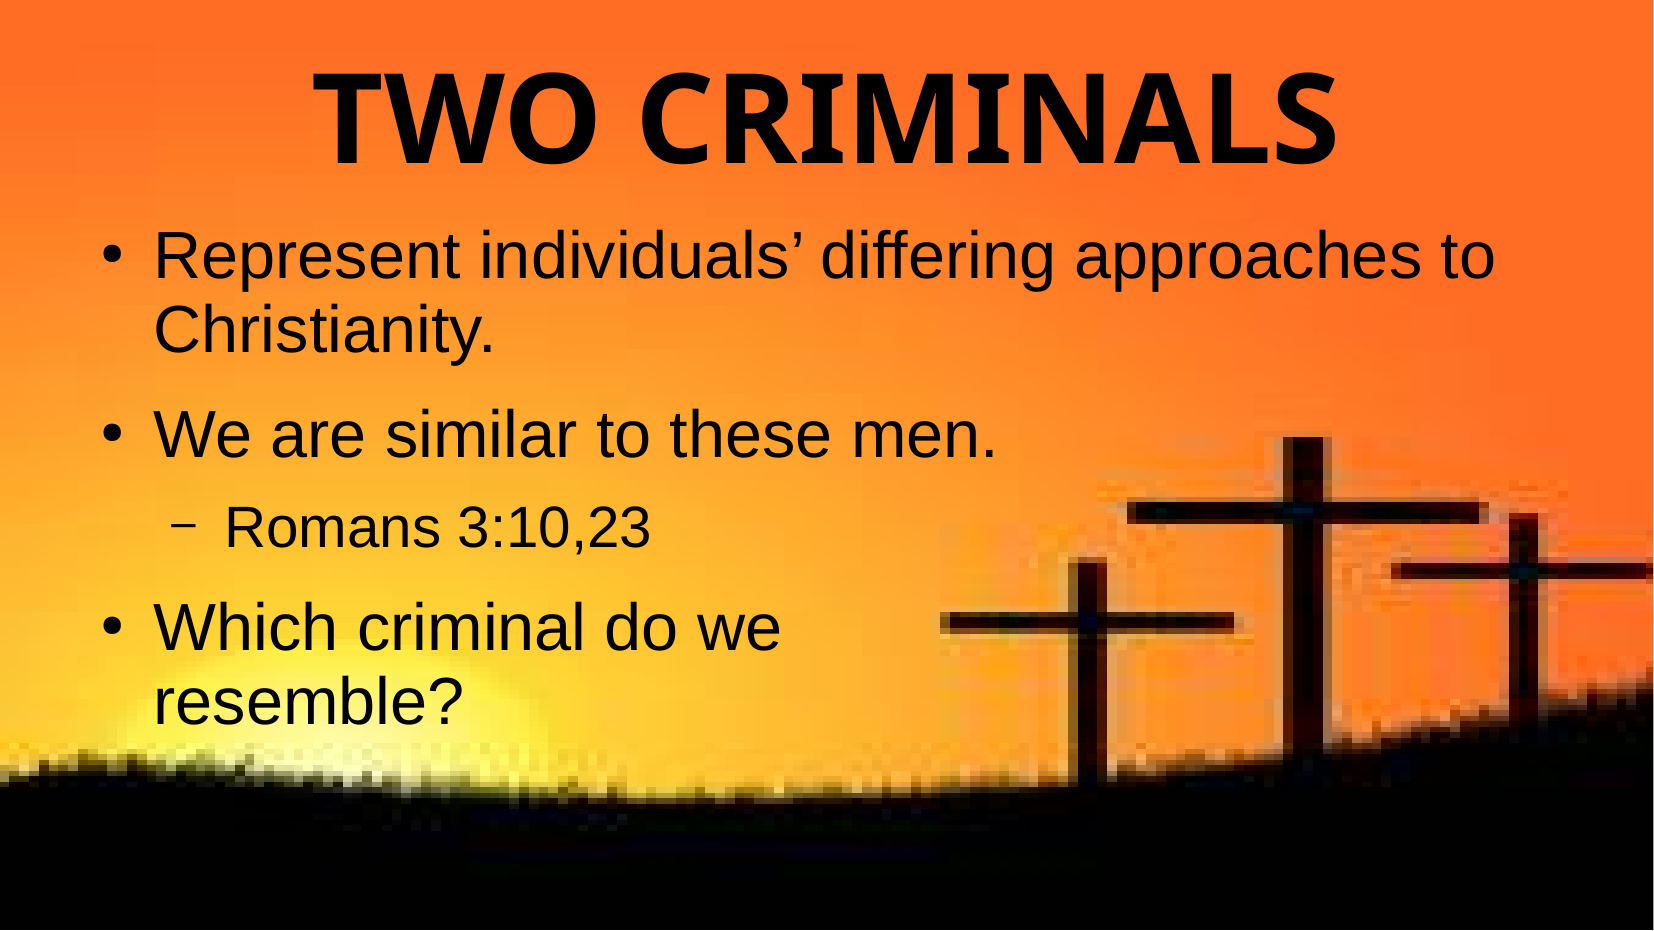

# TWO CRIMINALS
Represent individuals’ differing approaches to Christianity.
We are similar to these men.
Romans 3:10,23
Which criminal do we resemble?